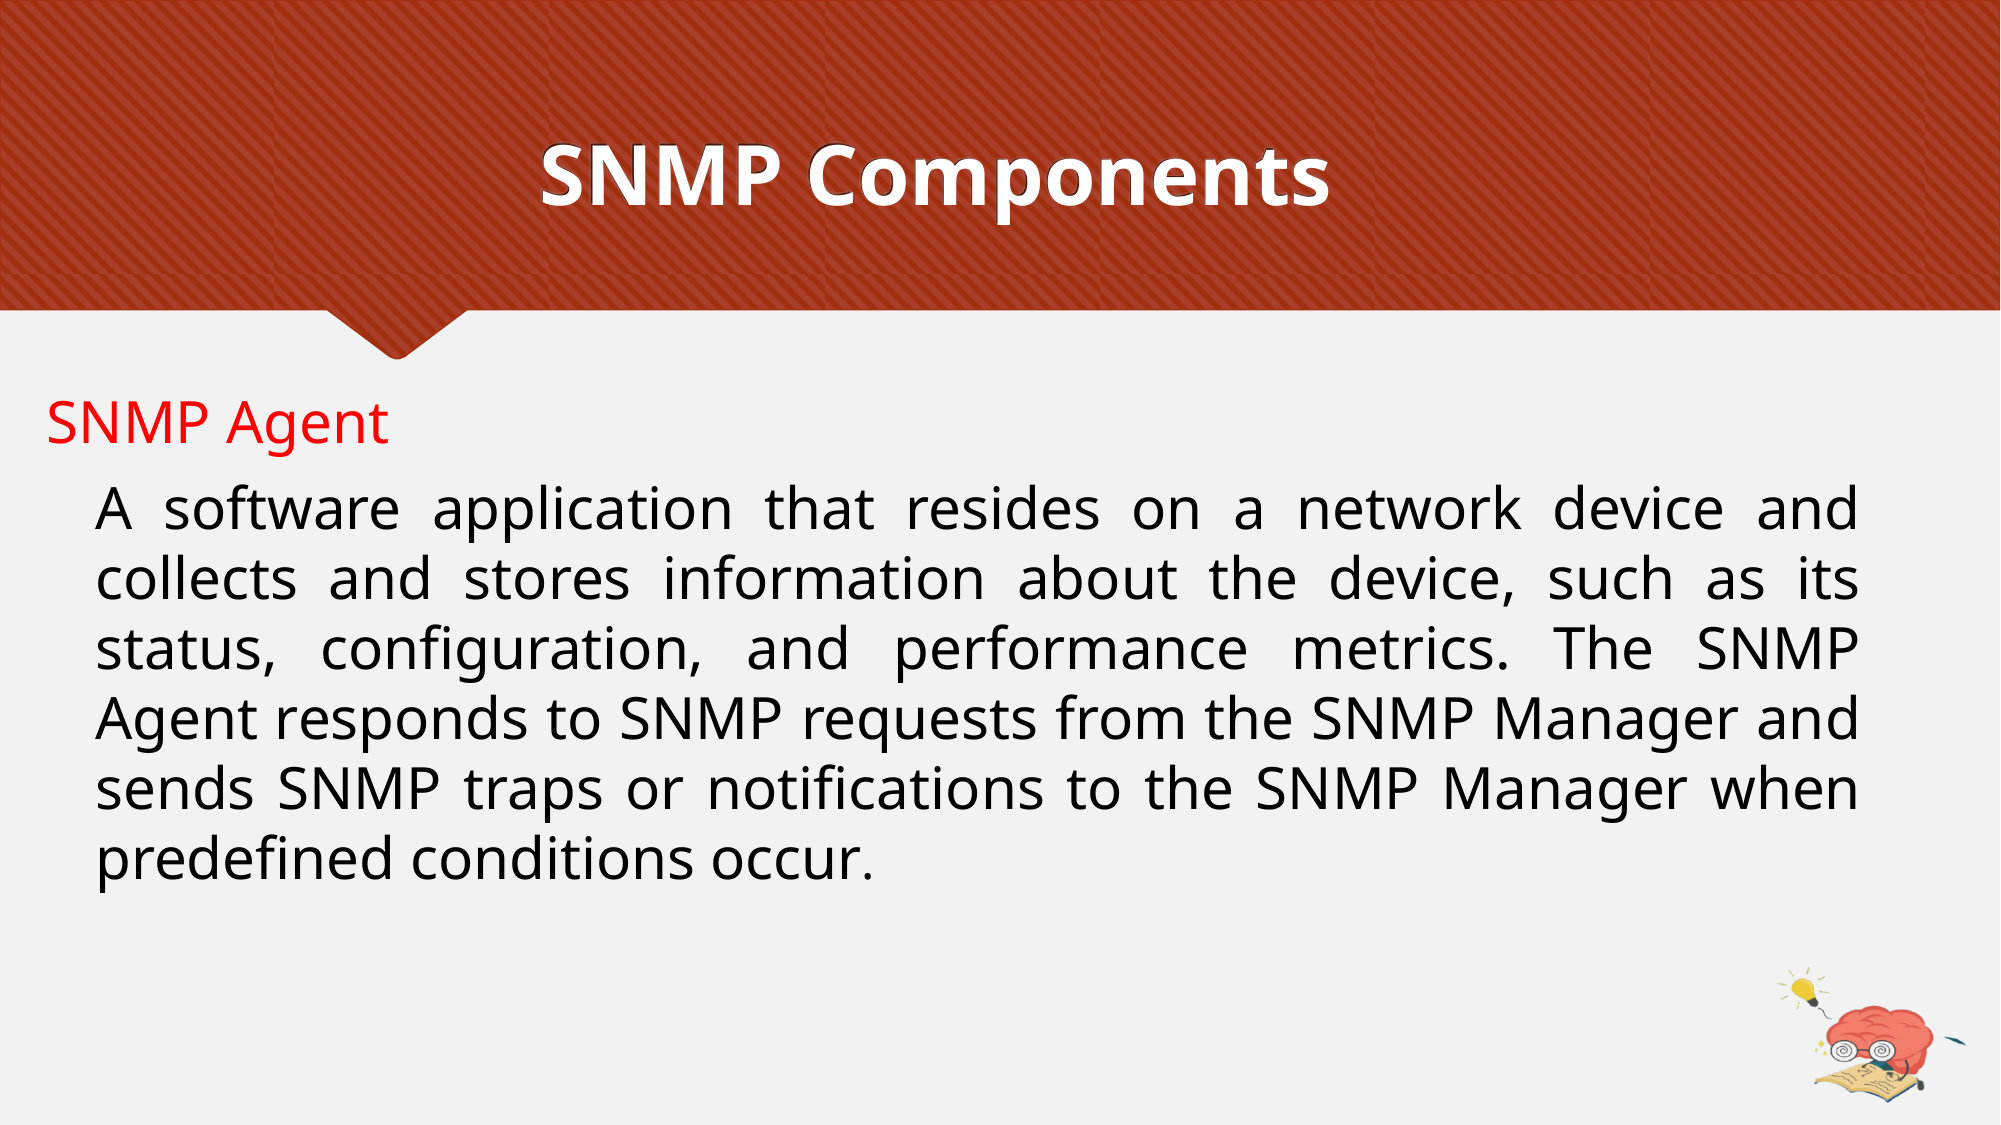

# SNMP Components
SNMP Agent
A software application that resides on a network device and collects and stores information about the device, such as its status, configuration, and performance metrics. The SNMP Agent responds to SNMP requests from the SNMP Manager and sends SNMP traps or notifications to the SNMP Manager when predefined conditions occur.